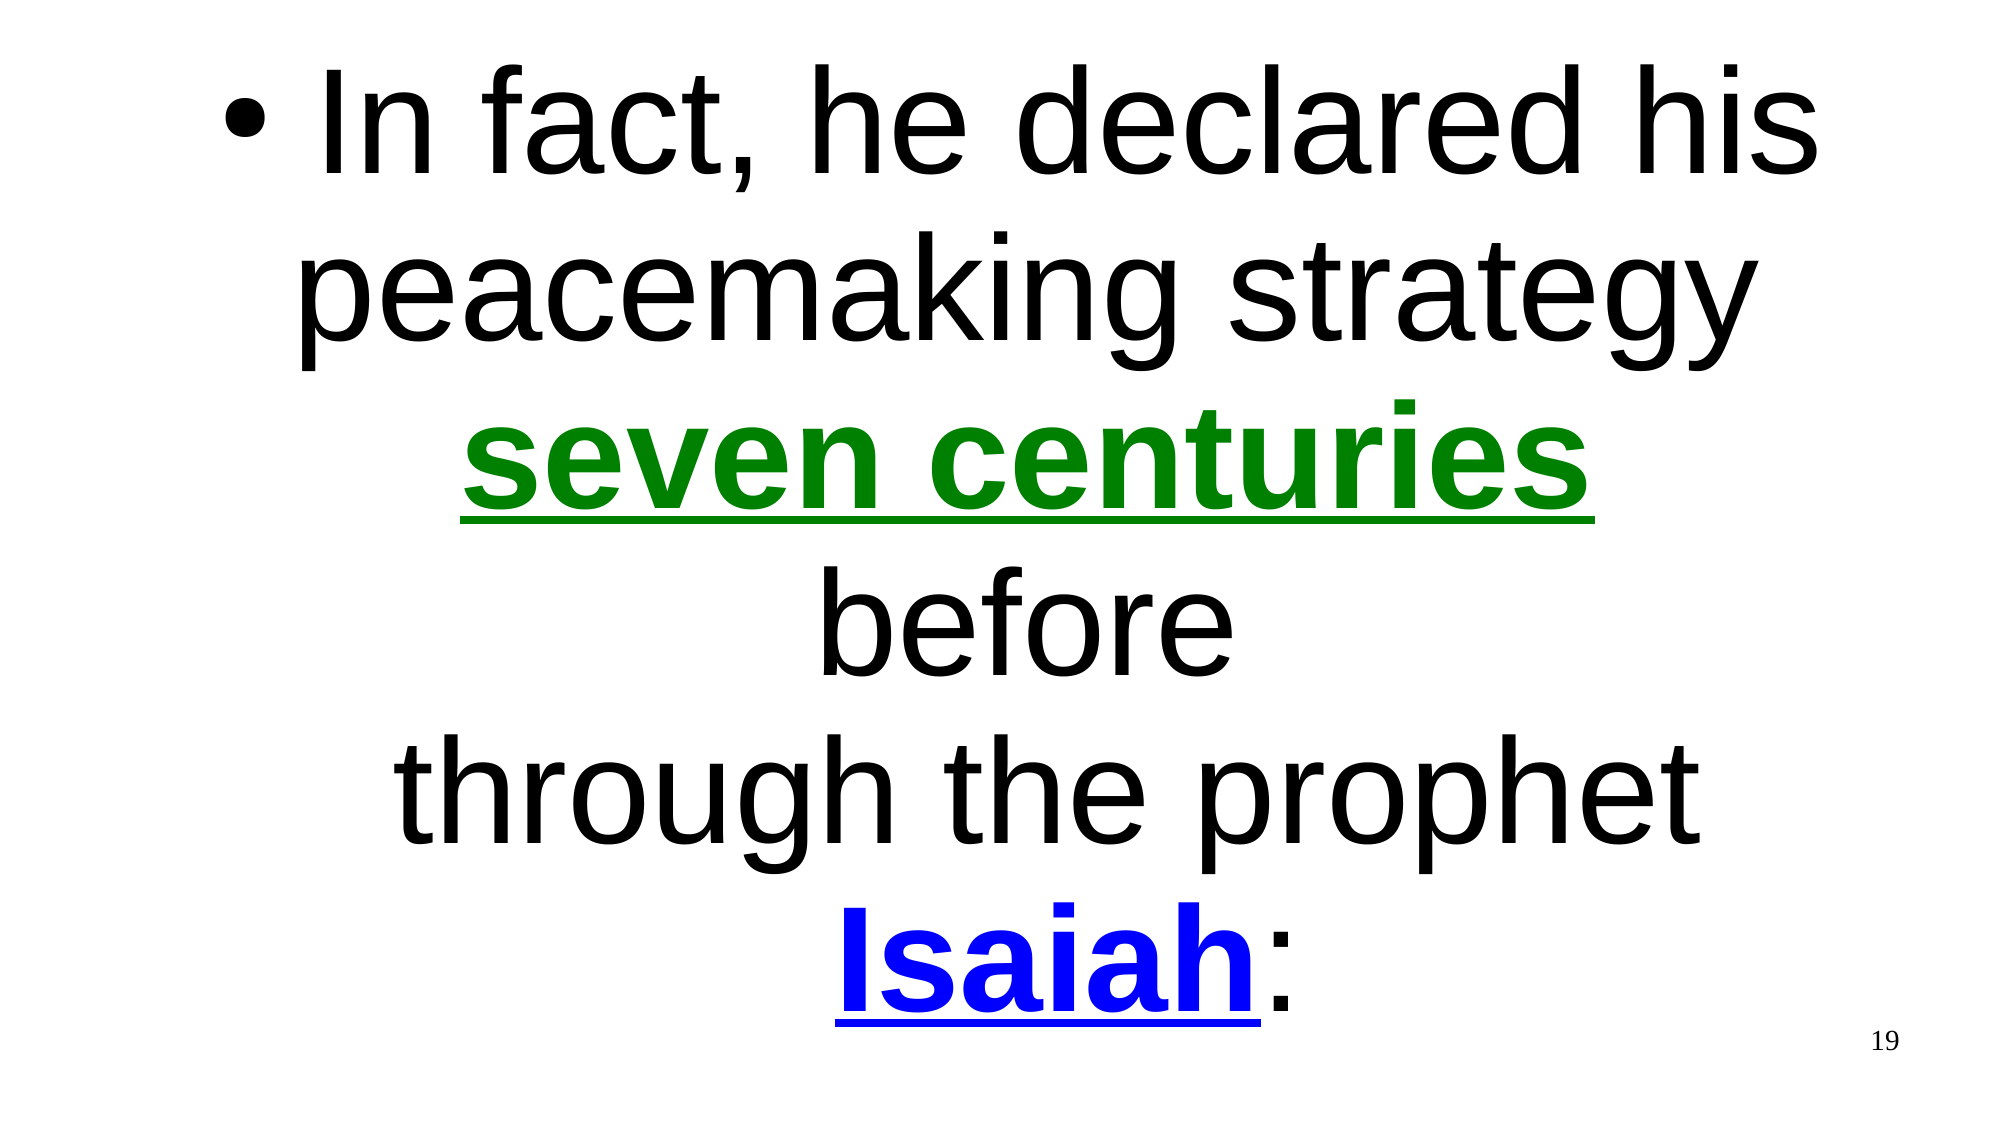

# In fact, he declared his peacemaking strategy seven centuries before through the prophet Isaiah:
19